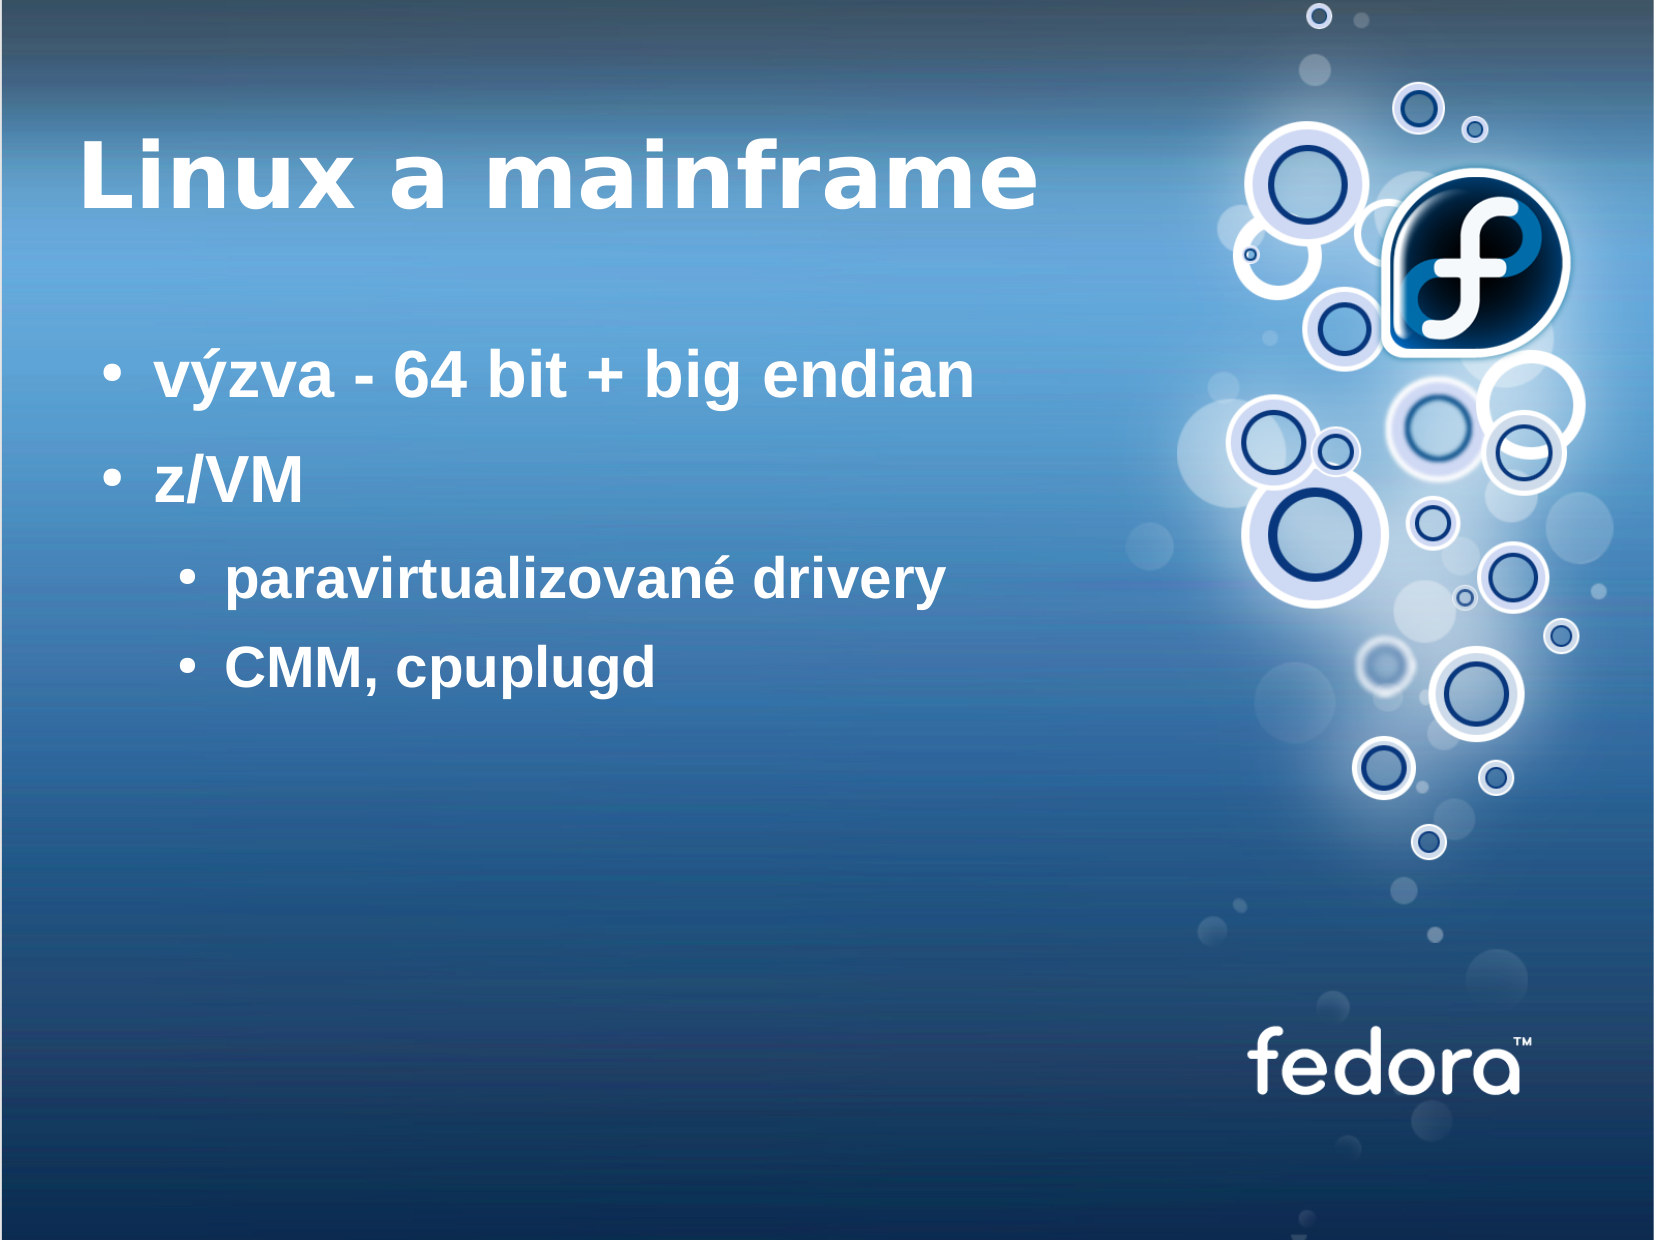

# Linux a mainframe
výzva - 64 bit + big endian
z/VM
paravirtualizované drivery
CMM, cpuplugd